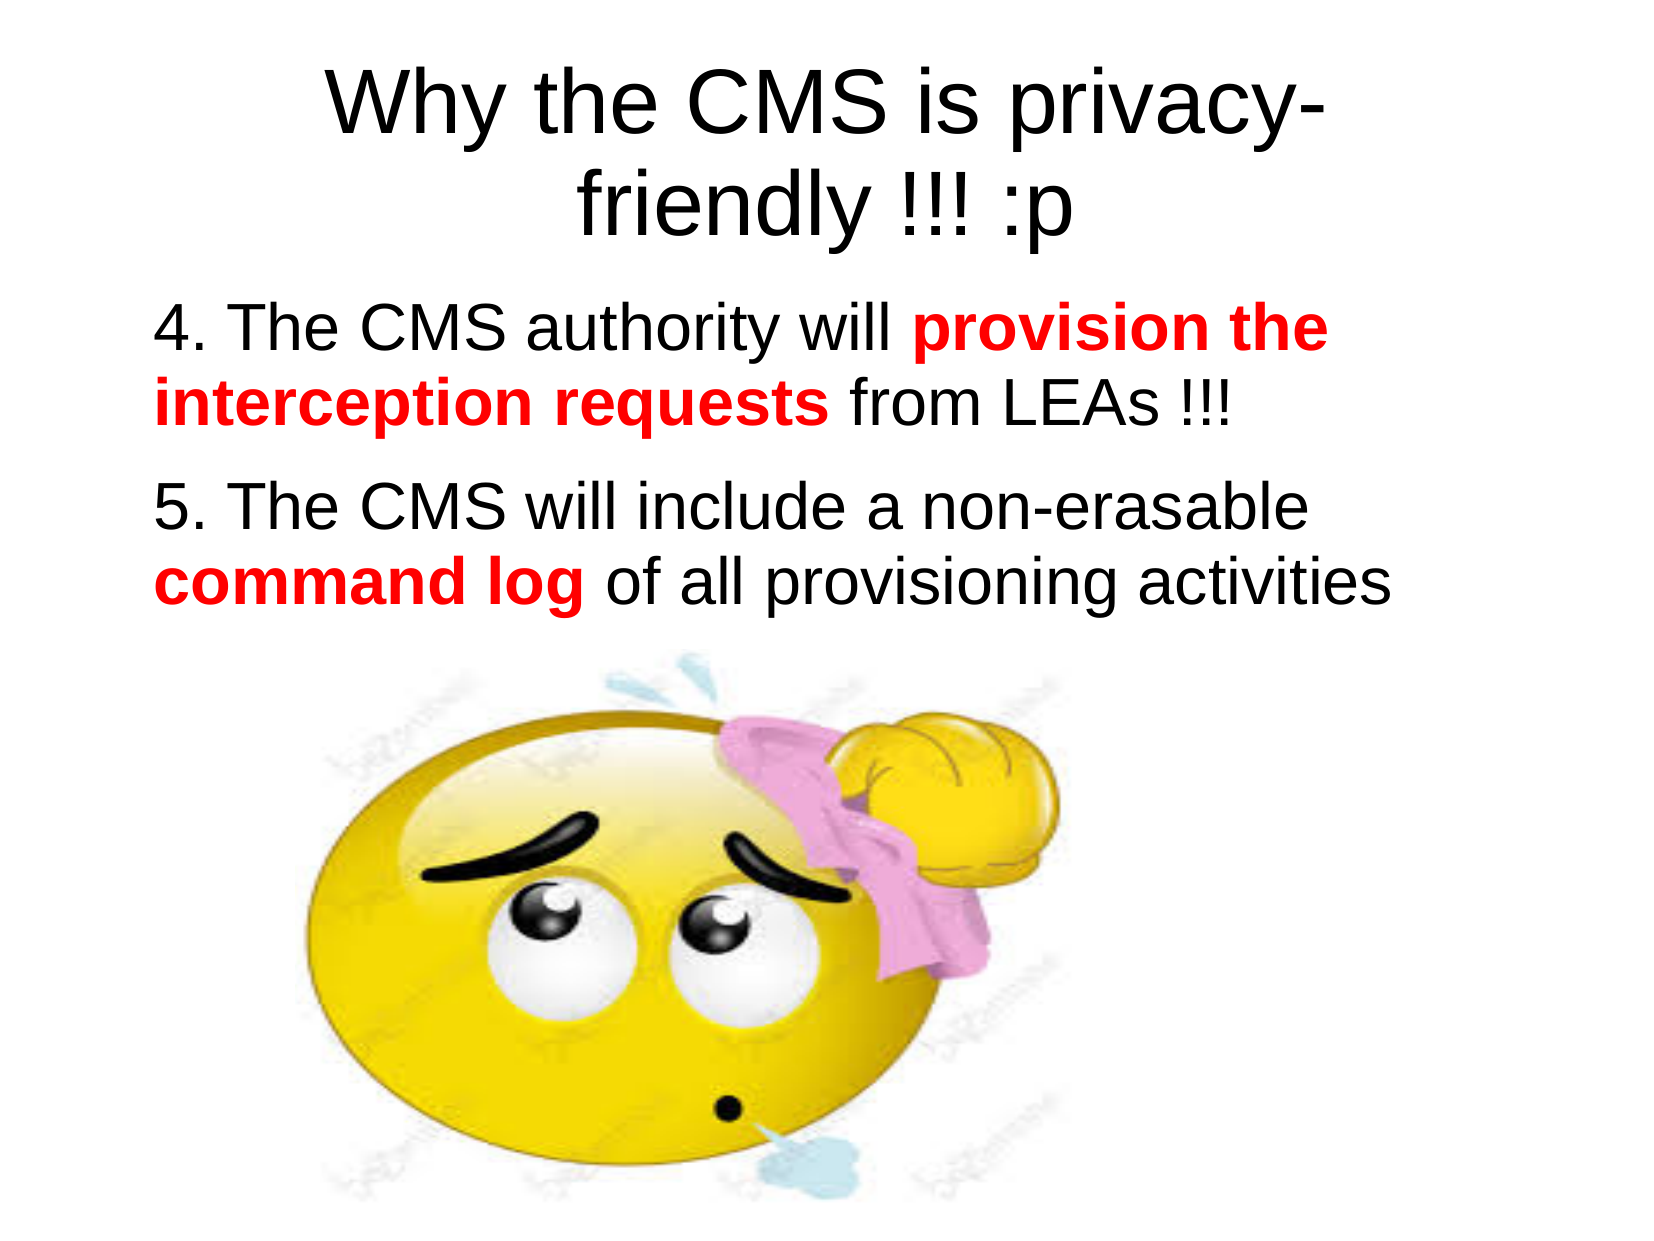

# Why the CMS is privacy-friendly !!! :p
4. The CMS authority will provision the interception requests from LEAs !!!
5. The CMS will include a non-erasable command log of all provisioning activities